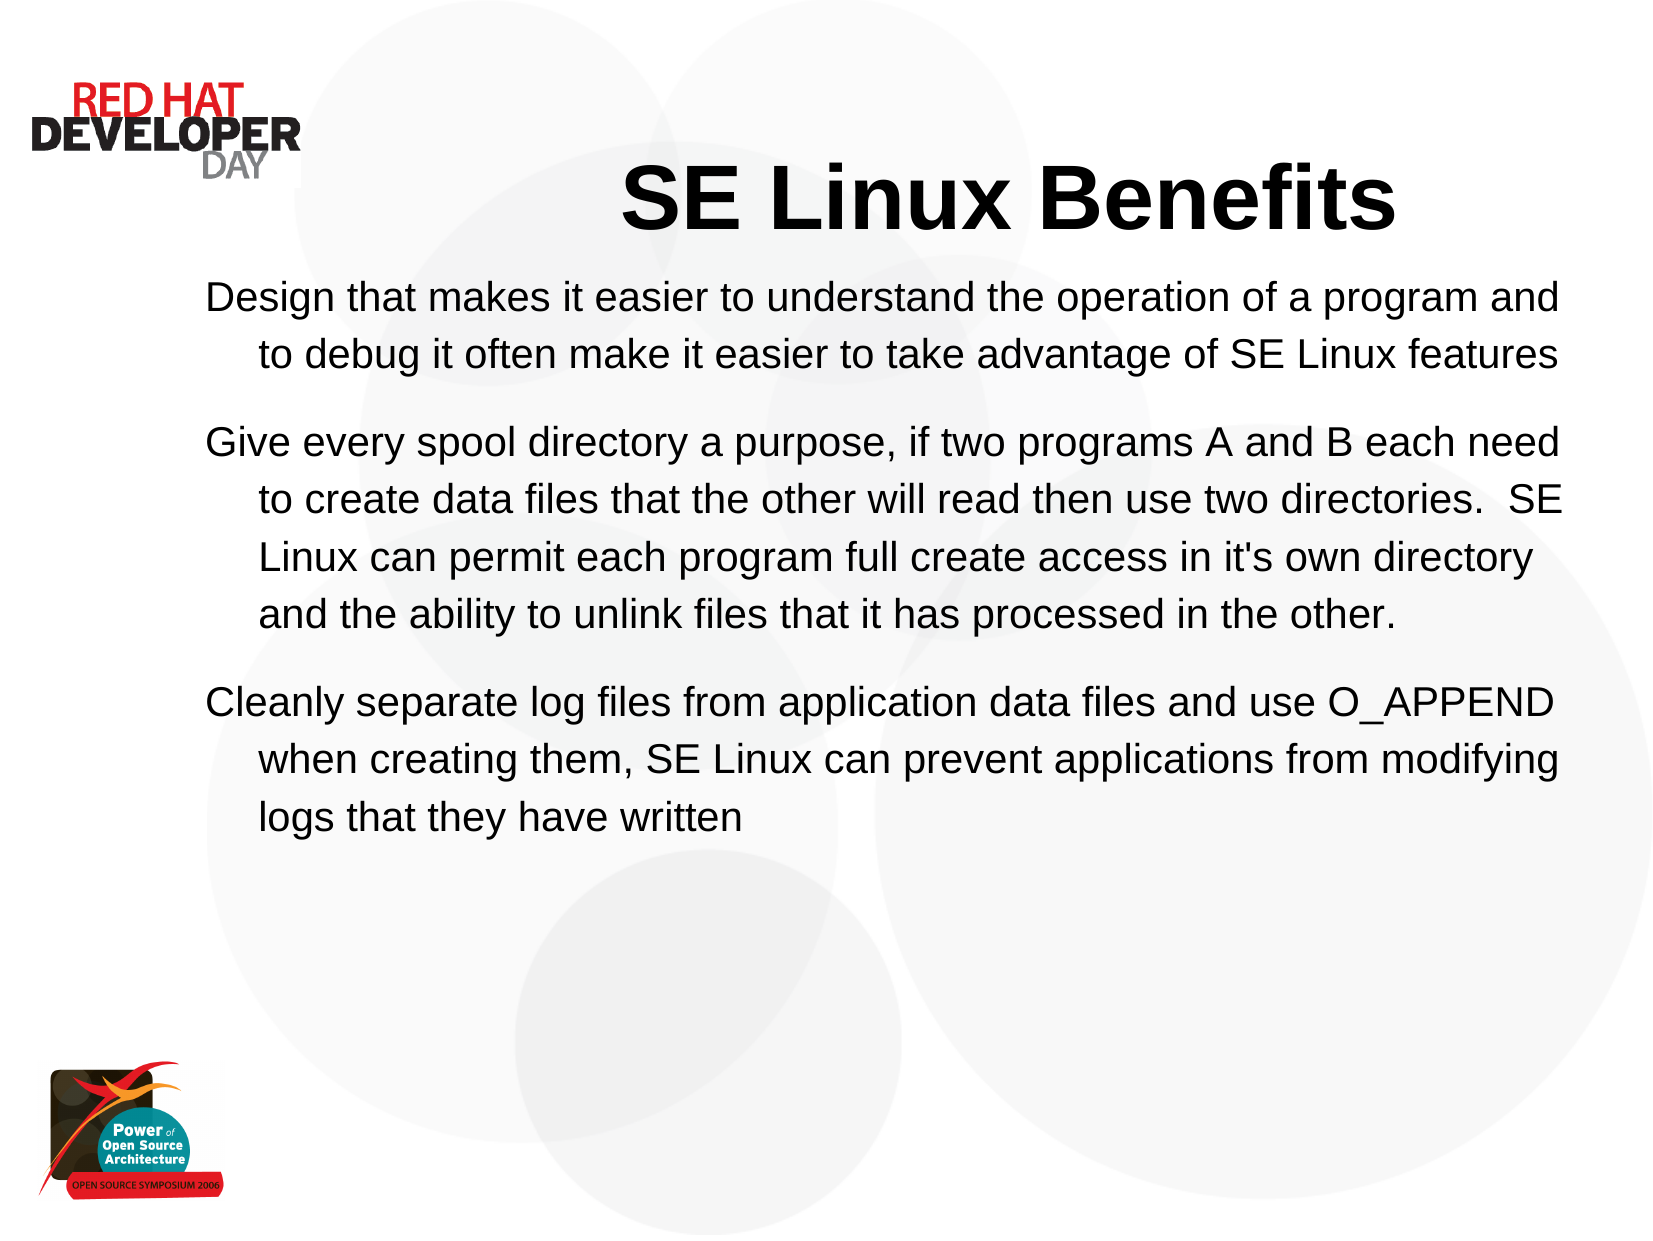

# SE Linux Benefits
Design that makes it easier to understand the operation of a program and to debug it often make it easier to take advantage of SE Linux features
Give every spool directory a purpose, if two programs A and B each need to create data files that the other will read then use two directories. SE Linux can permit each program full create access in it's own directory and the ability to unlink files that it has processed in the other.
Cleanly separate log files from application data files and use O_APPEND when creating them, SE Linux can prevent applications from modifying logs that they have written